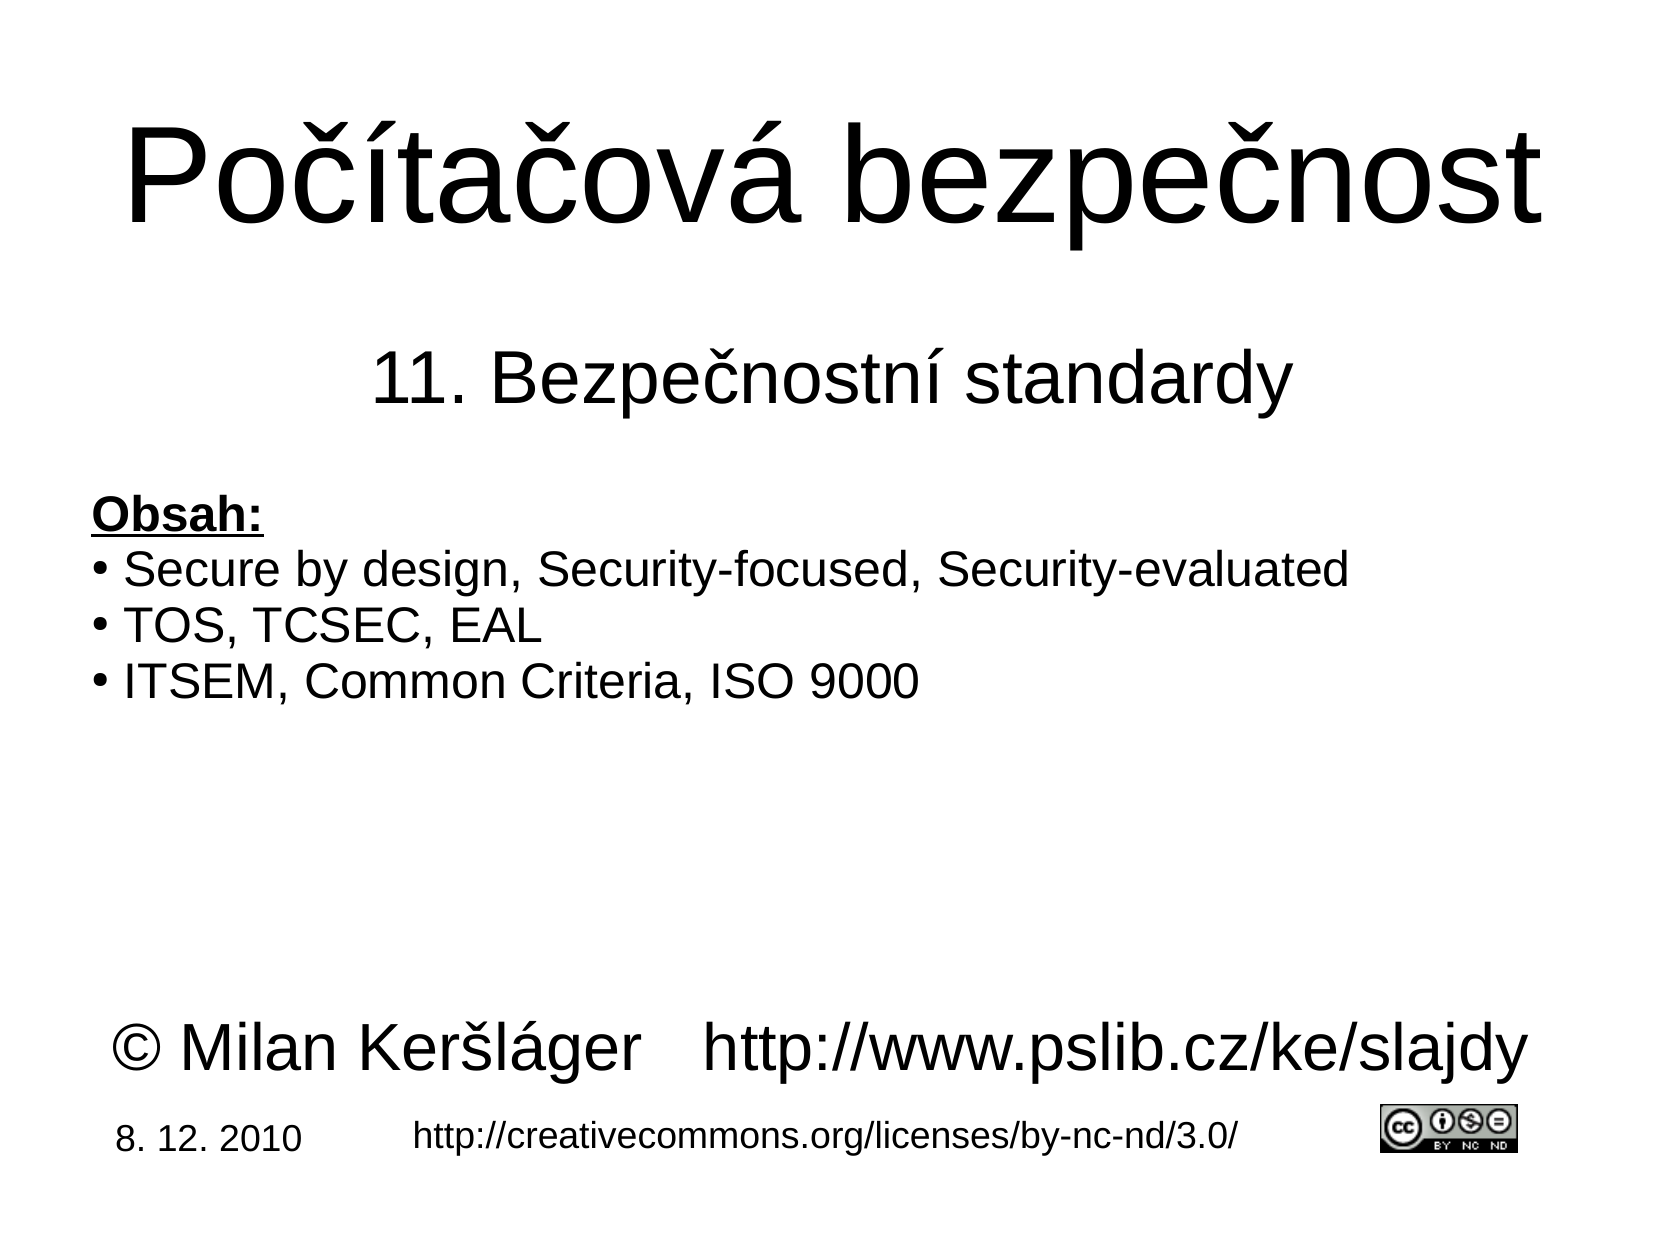

# Počítačová bezpečnost 11. Bezpečnostní standardy
Obsah:
 Secure by design, Security-focused, Security-evaluated
 TOS, TCSEC, EAL
 ITSEM, Common Criteria, ISO 9000
© Milan Keršláger	http://www.pslib.cz/ke/slajdy
http://creativecommons.org/licenses/by-nc-nd/3.0/
8. 12. 2010